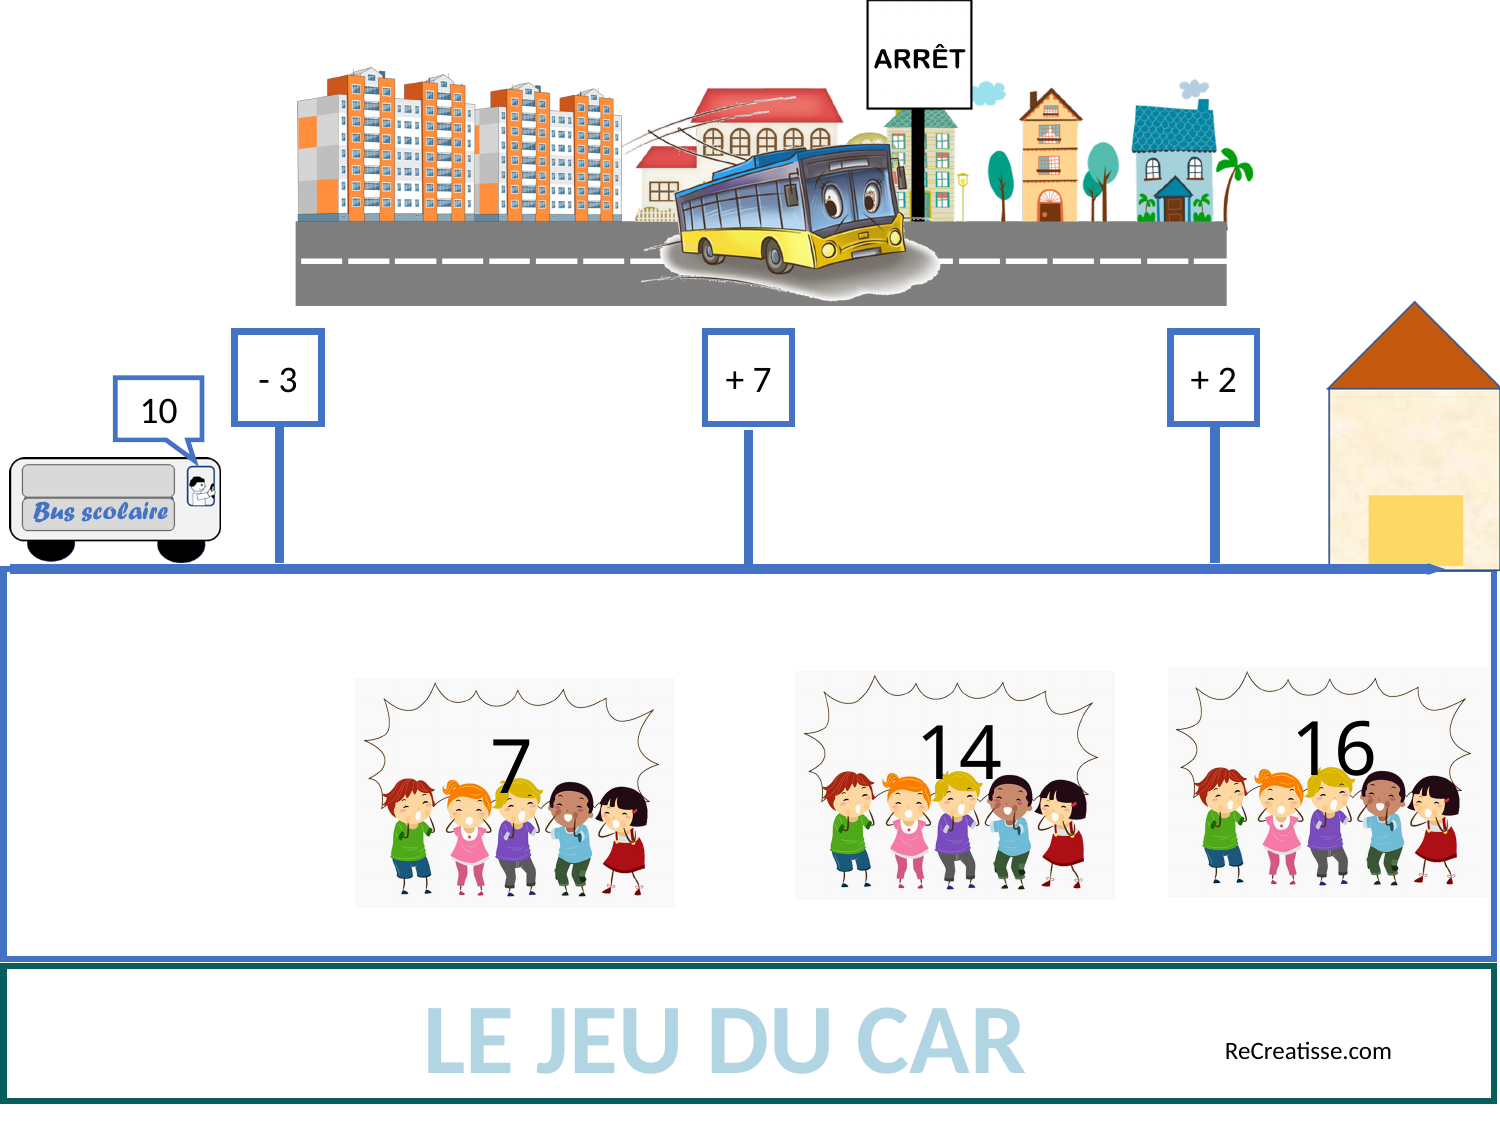

- 3
+ 7
+ 2
10
16
14
7
 LE JEU DU CAR
ReCreatisse.com